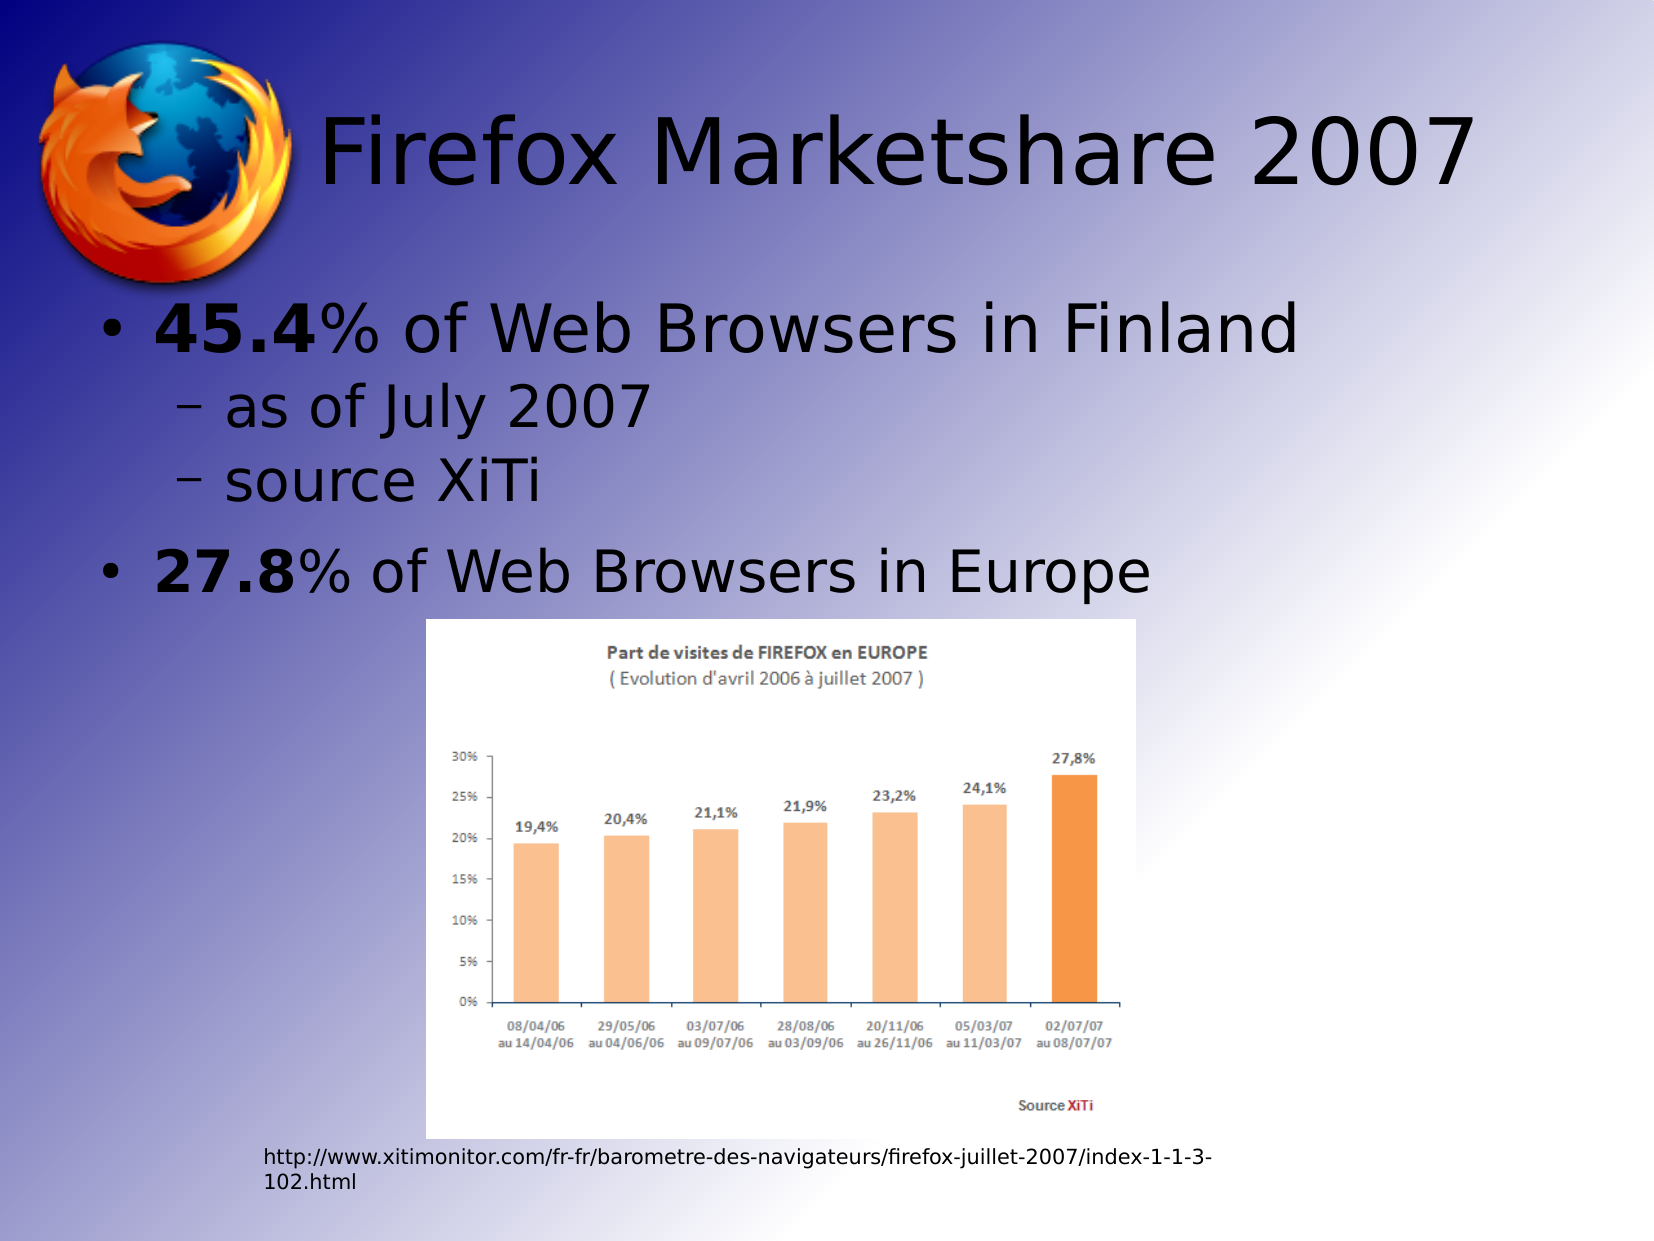

# Firefox Marketshare 2007
45.4% of Web Browsers in Finland
as of July 2007
source XiTi
27.8% of Web Browsers in Europe
http://www.xitimonitor.com/fr-fr/barometre-des-navigateurs/firefox-juillet-2007/index-1-1-3-102.html